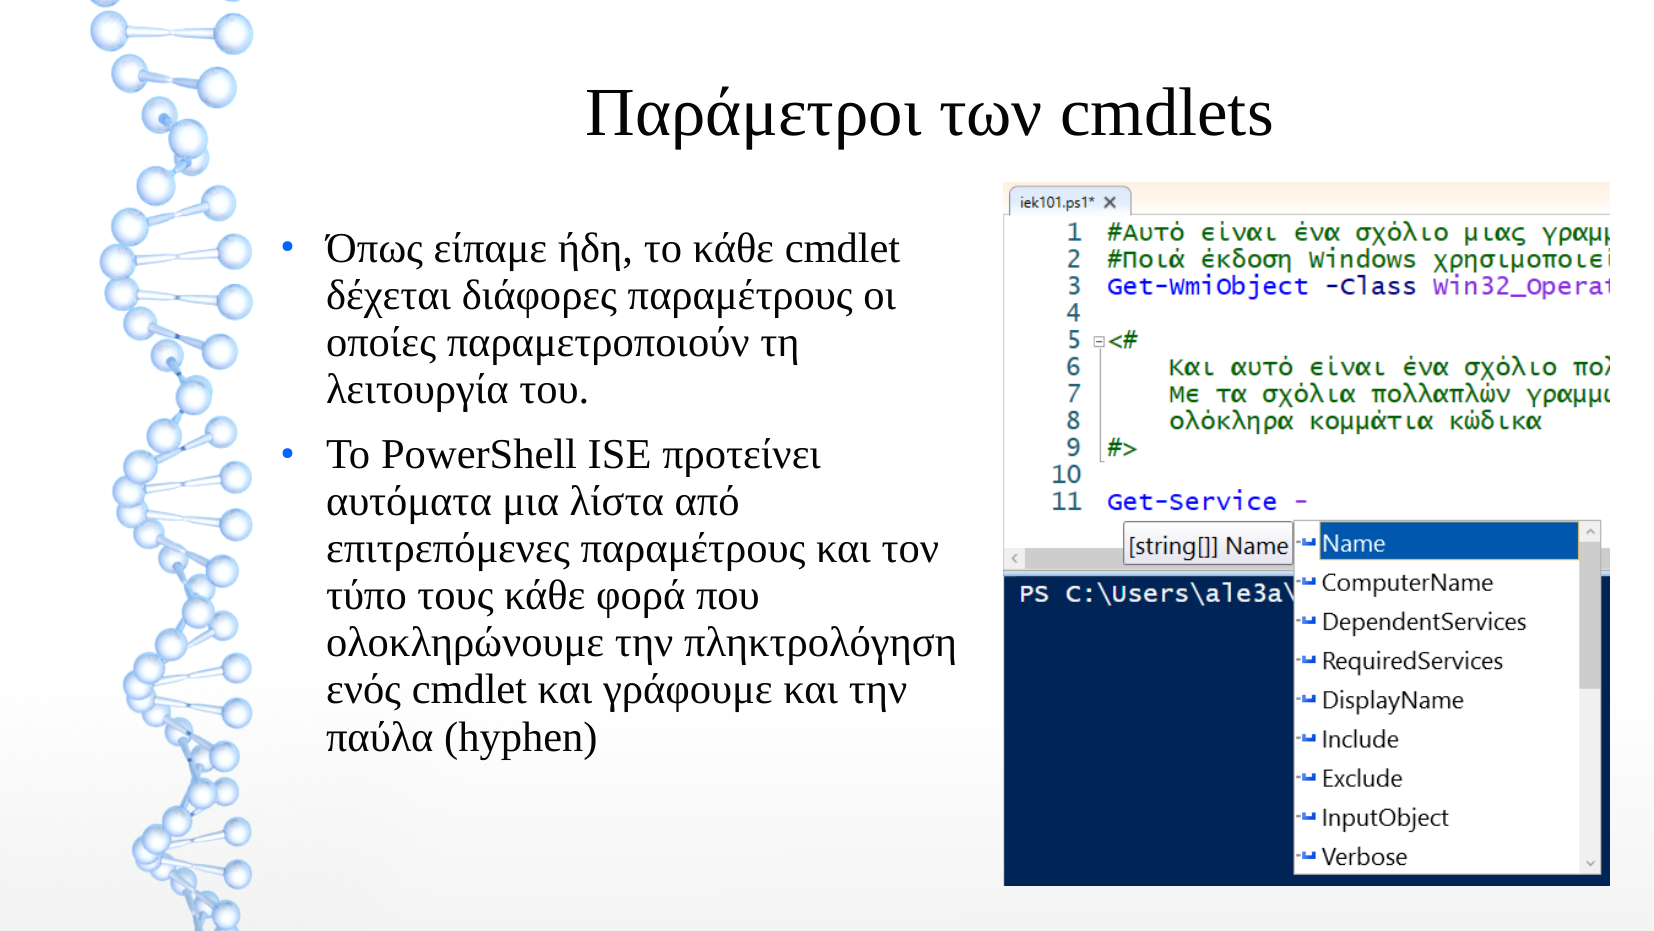

# Παράμετροι των cmdlets
Όπως είπαμε ήδη, το κάθε cmdlet δέχεται διάφορες παραμέτρους οι οποίες παραμετροποιούν τη λειτουργία του.
Το PowerShell ISE προτείνει αυτόματα μια λίστα από επιτρεπόμενες παραμέτρους και τον τύπο τους κάθε φορά που ολοκληρώνουμε την πληκτρολόγηση ενός cmdlet και γράφουμε και την παύλα (hyphen)
18